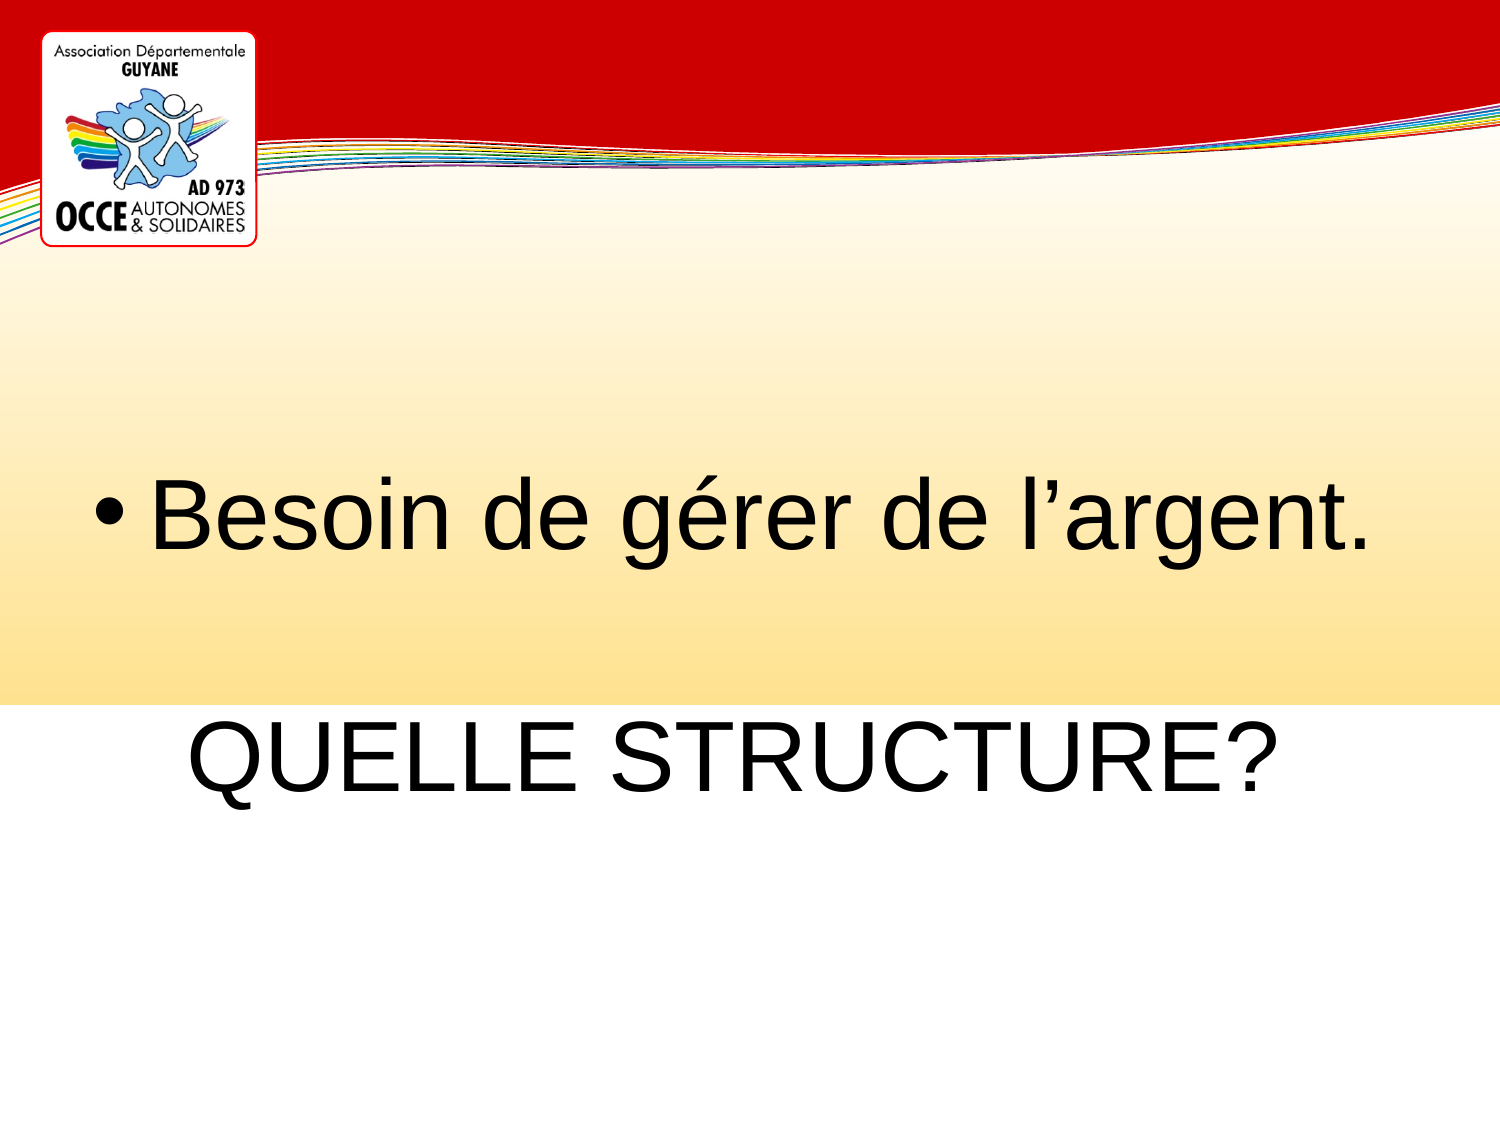

# Besoin de gérer de l’argent.
QUELLE STRUCTURE?